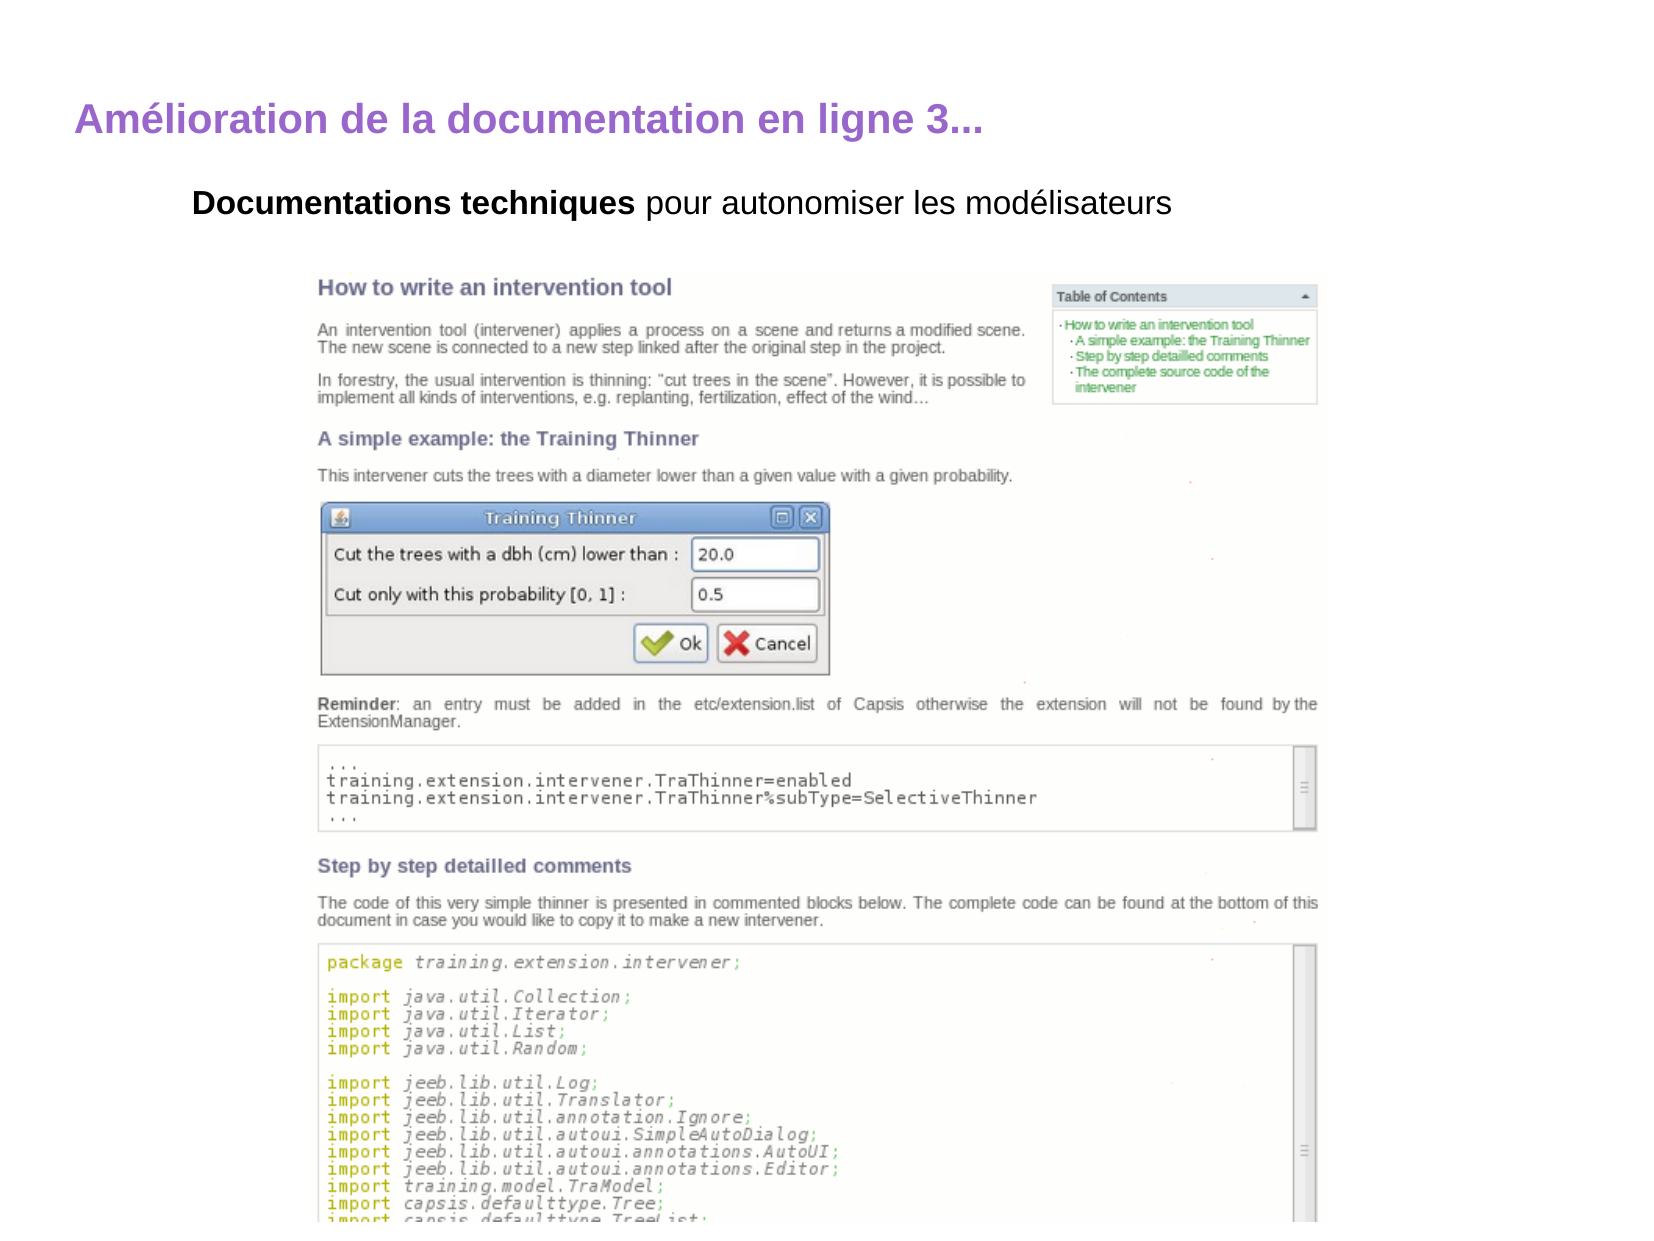

Amélioration de la documentation en ligne 3...
Documentations techniques pour autonomiser les modélisateurs